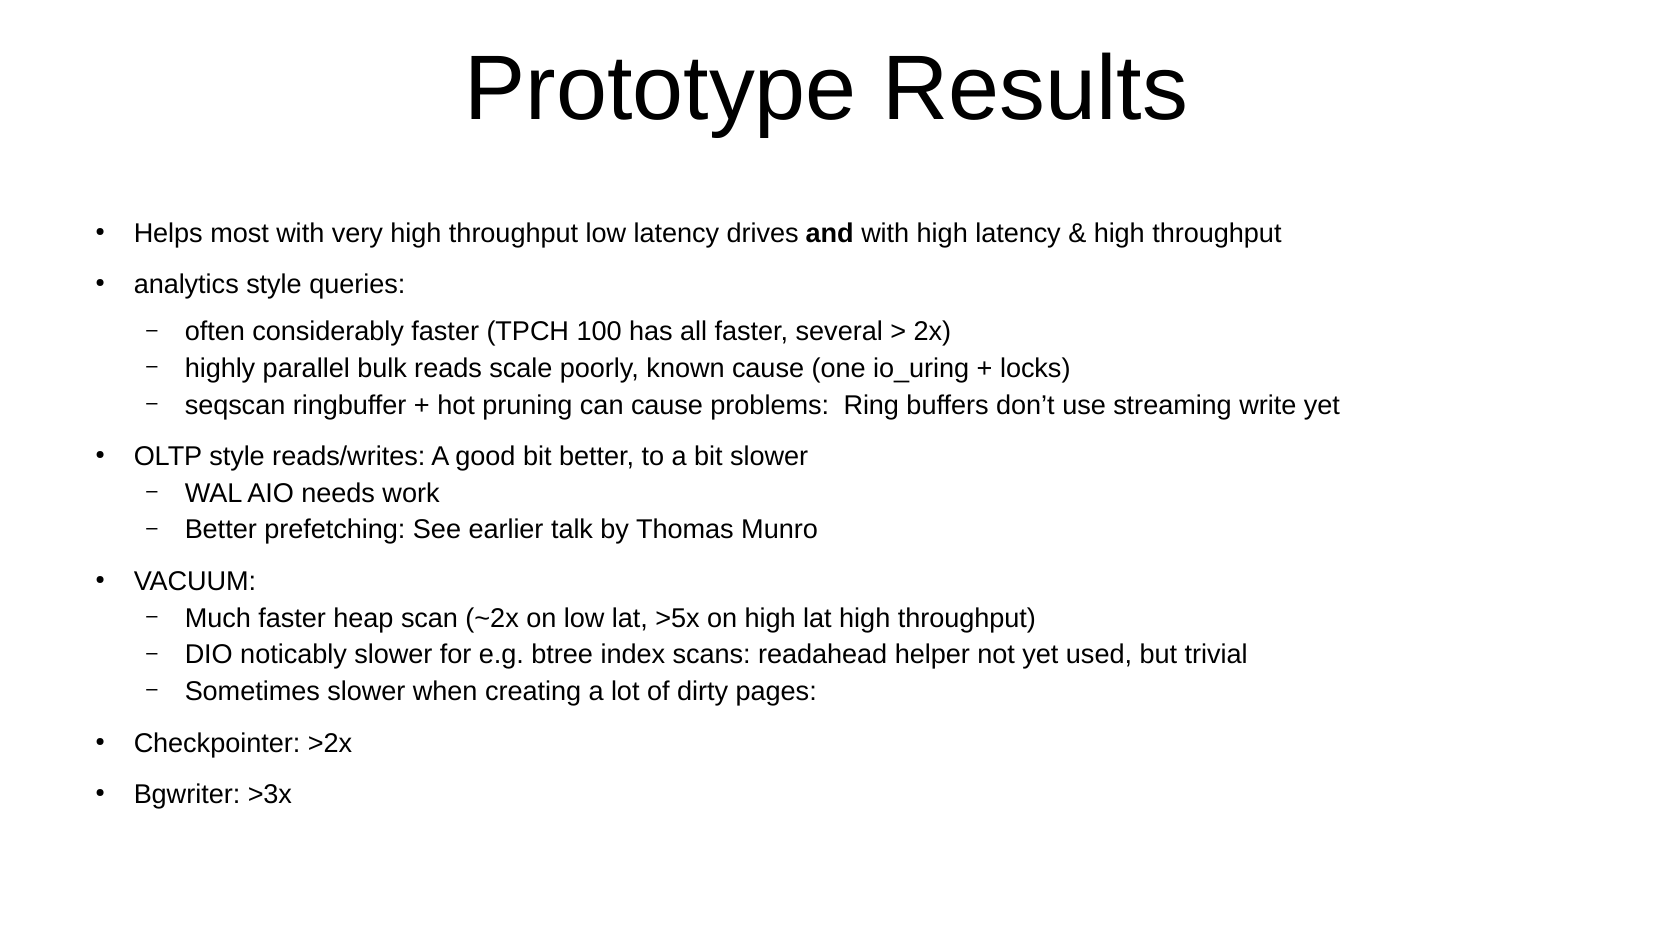

# Prototype Results
Helps most with very high throughput low latency drives and with high latency & high throughput
analytics style queries:
often considerably faster (TPCH 100 has all faster, several > 2x)
highly parallel bulk reads scale poorly, known cause (one io_uring + locks)
seqscan ringbuffer + hot pruning can cause problems: Ring buffers don’t use streaming write yet
OLTP style reads/writes: A good bit better, to a bit slower
WAL AIO needs work
Better prefetching: See earlier talk by Thomas Munro
VACUUM:
Much faster heap scan (~2x on low lat, >5x on high lat high throughput)
DIO noticably slower for e.g. btree index scans: readahead helper not yet used, but trivial
Sometimes slower when creating a lot of dirty pages:
Checkpointer: >2x
Bgwriter: >3x